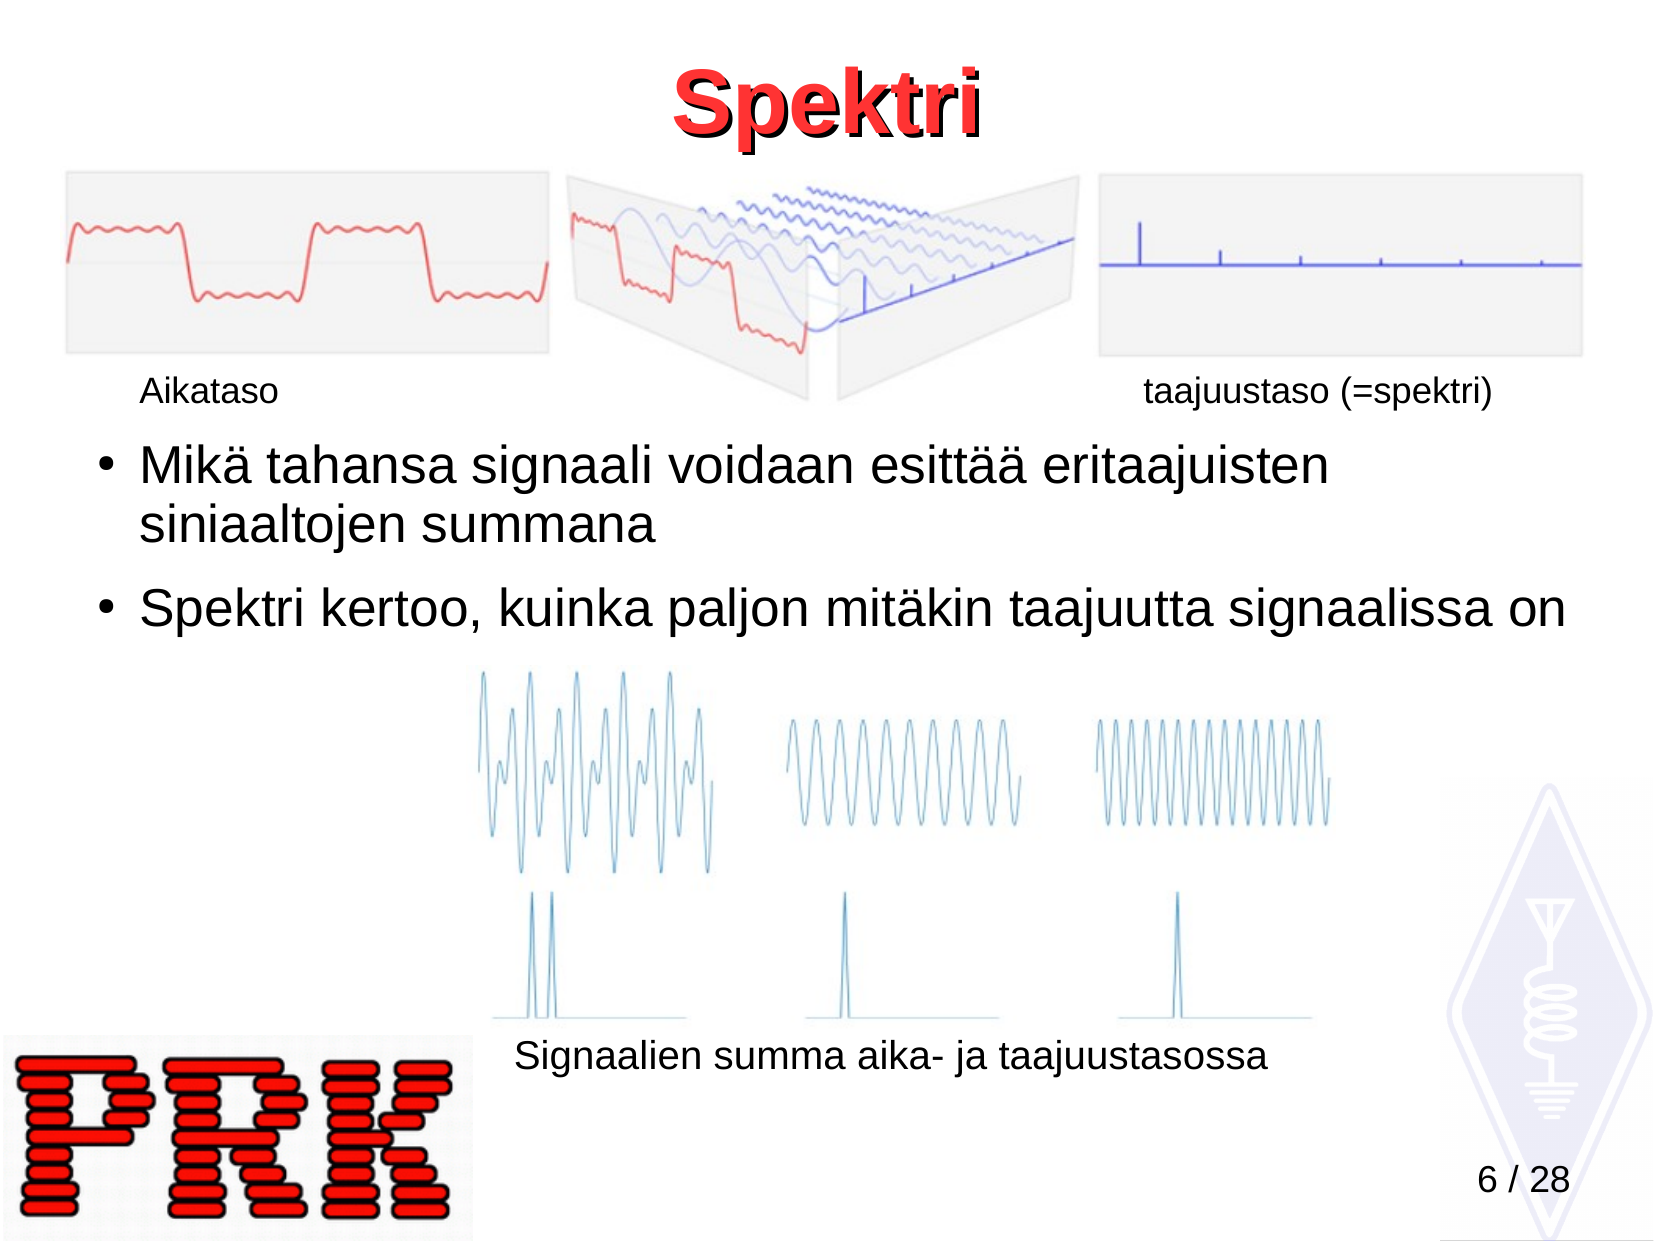

# Spektri
Aikataso															taajuustaso (=spektri)
Mikä tahansa signaali voidaan esittää eritaajuisten siniaaltojen summana
Spektri kertoo, kuinka paljon mitäkin taajuutta signaalissa on
Signaalien summa aika- ja taajuustasossa
6